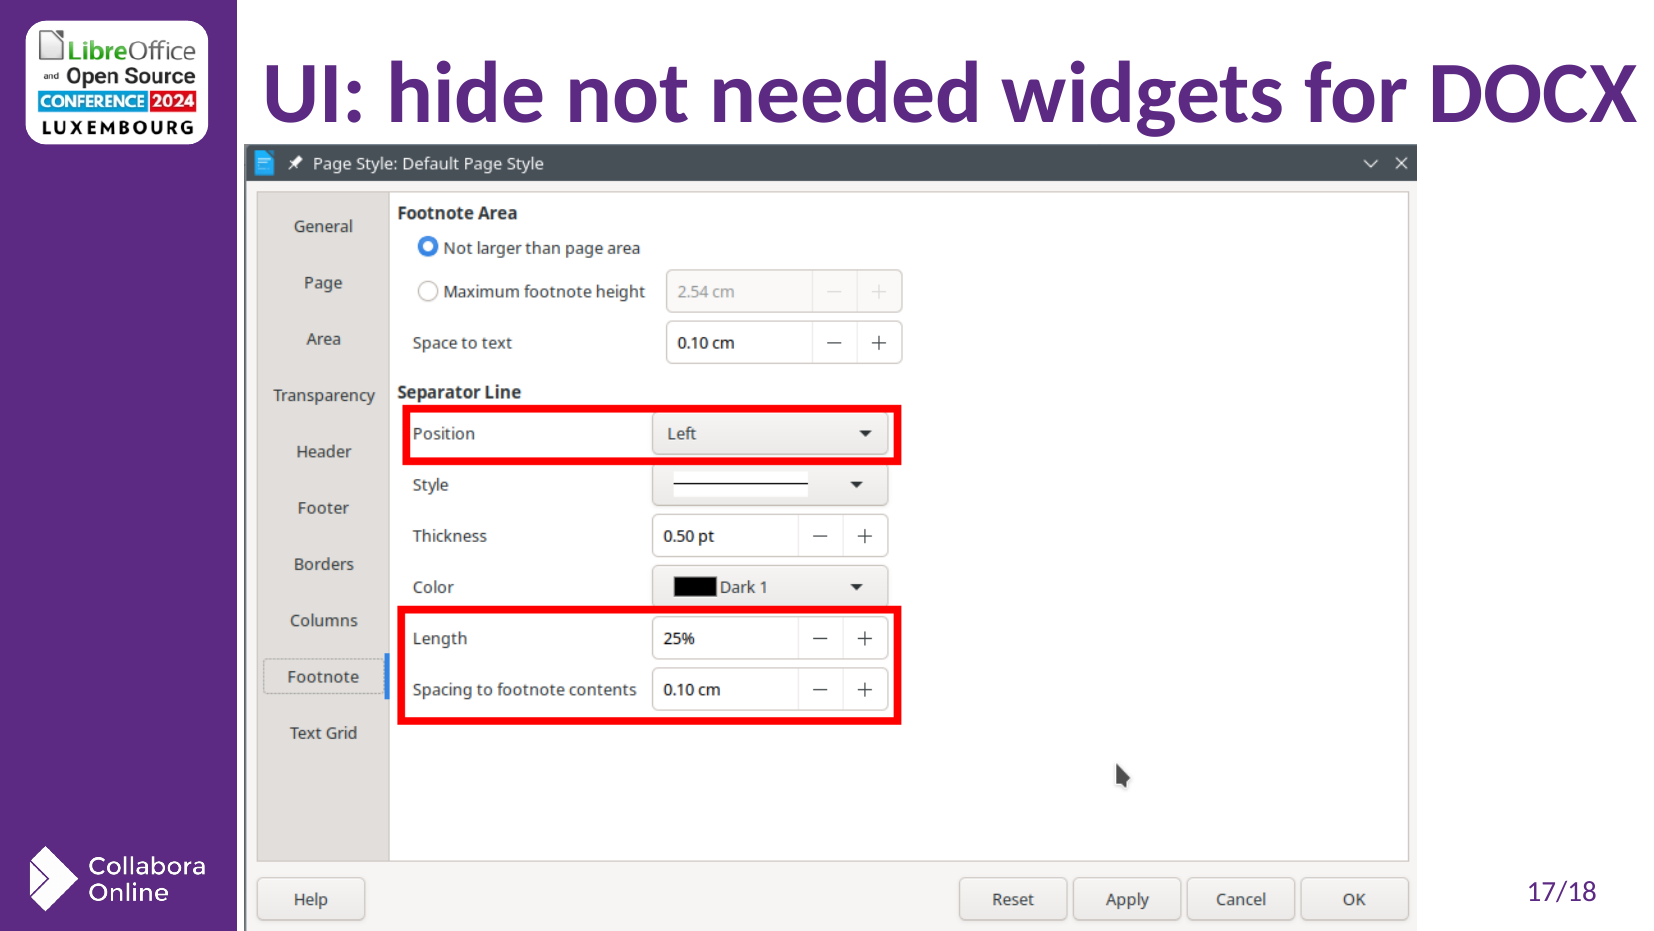

# UI: hide not needed widgets for DOCX
17